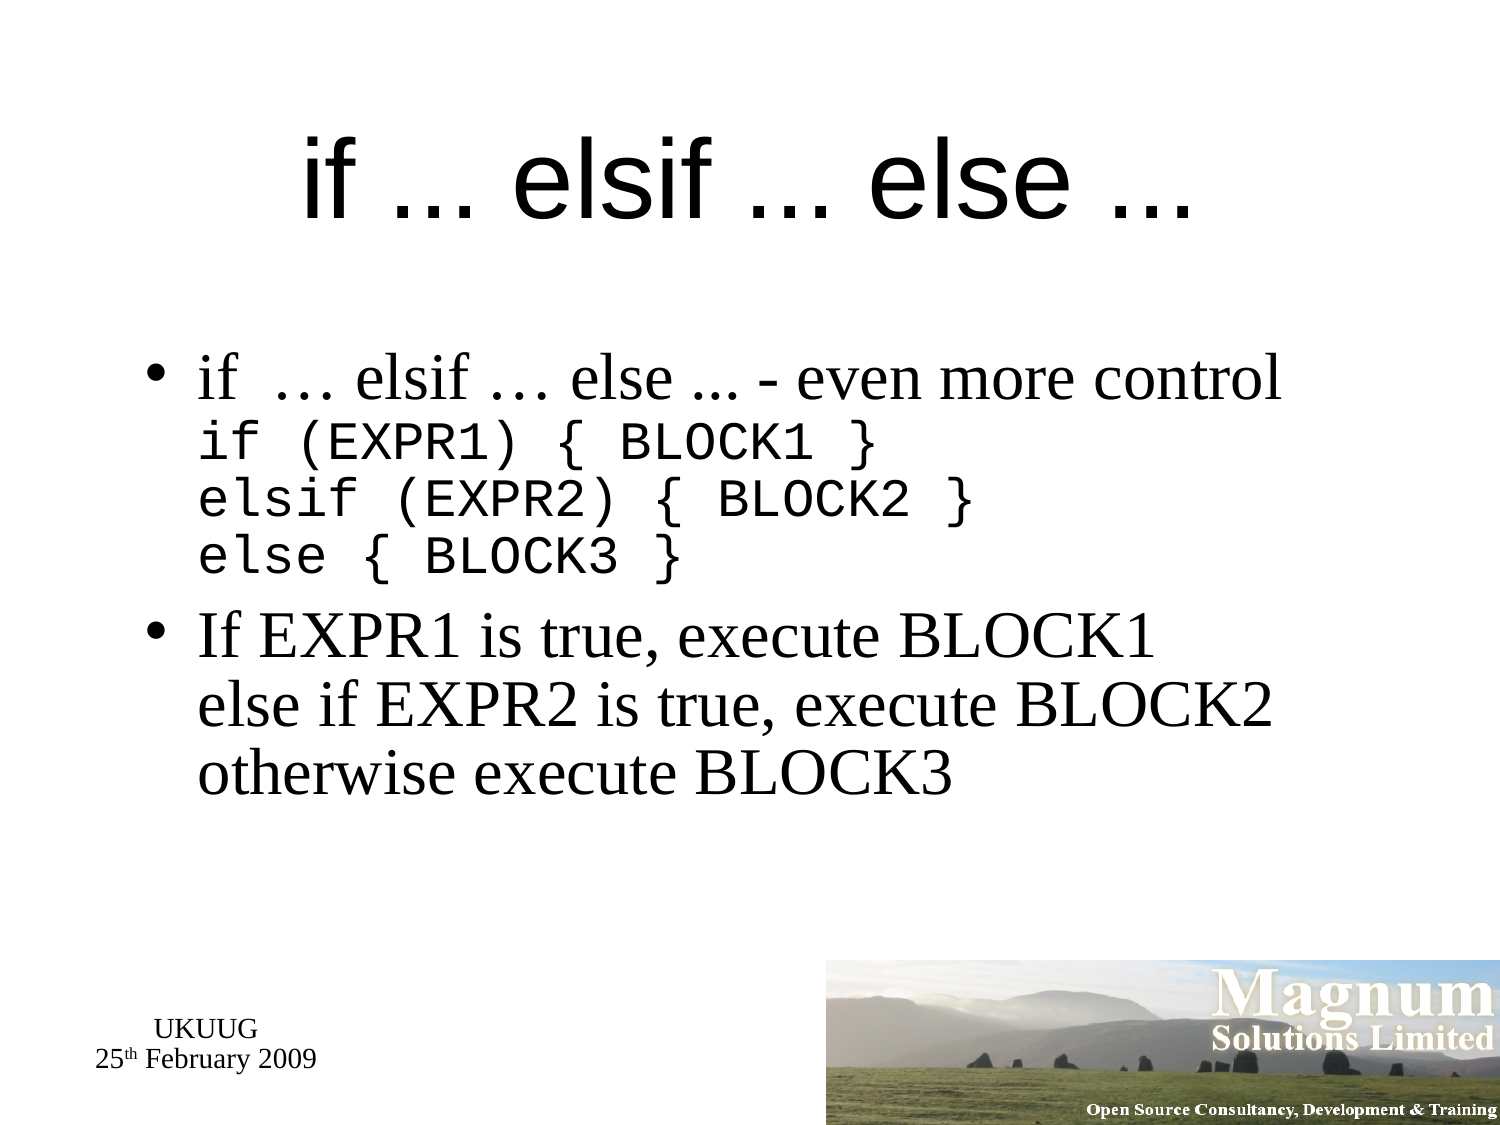

# if ... elsif ... else ...
if … elsif … else ... - even more control
if (EXPR1) { BLOCK1 }
elsif (EXPR2) { BLOCK2 }
else { BLOCK3 }
If EXPR1 is true, execute BLOCK1
else if EXPR2 is true, execute BLOCK2
otherwise execute BLOCK3
80